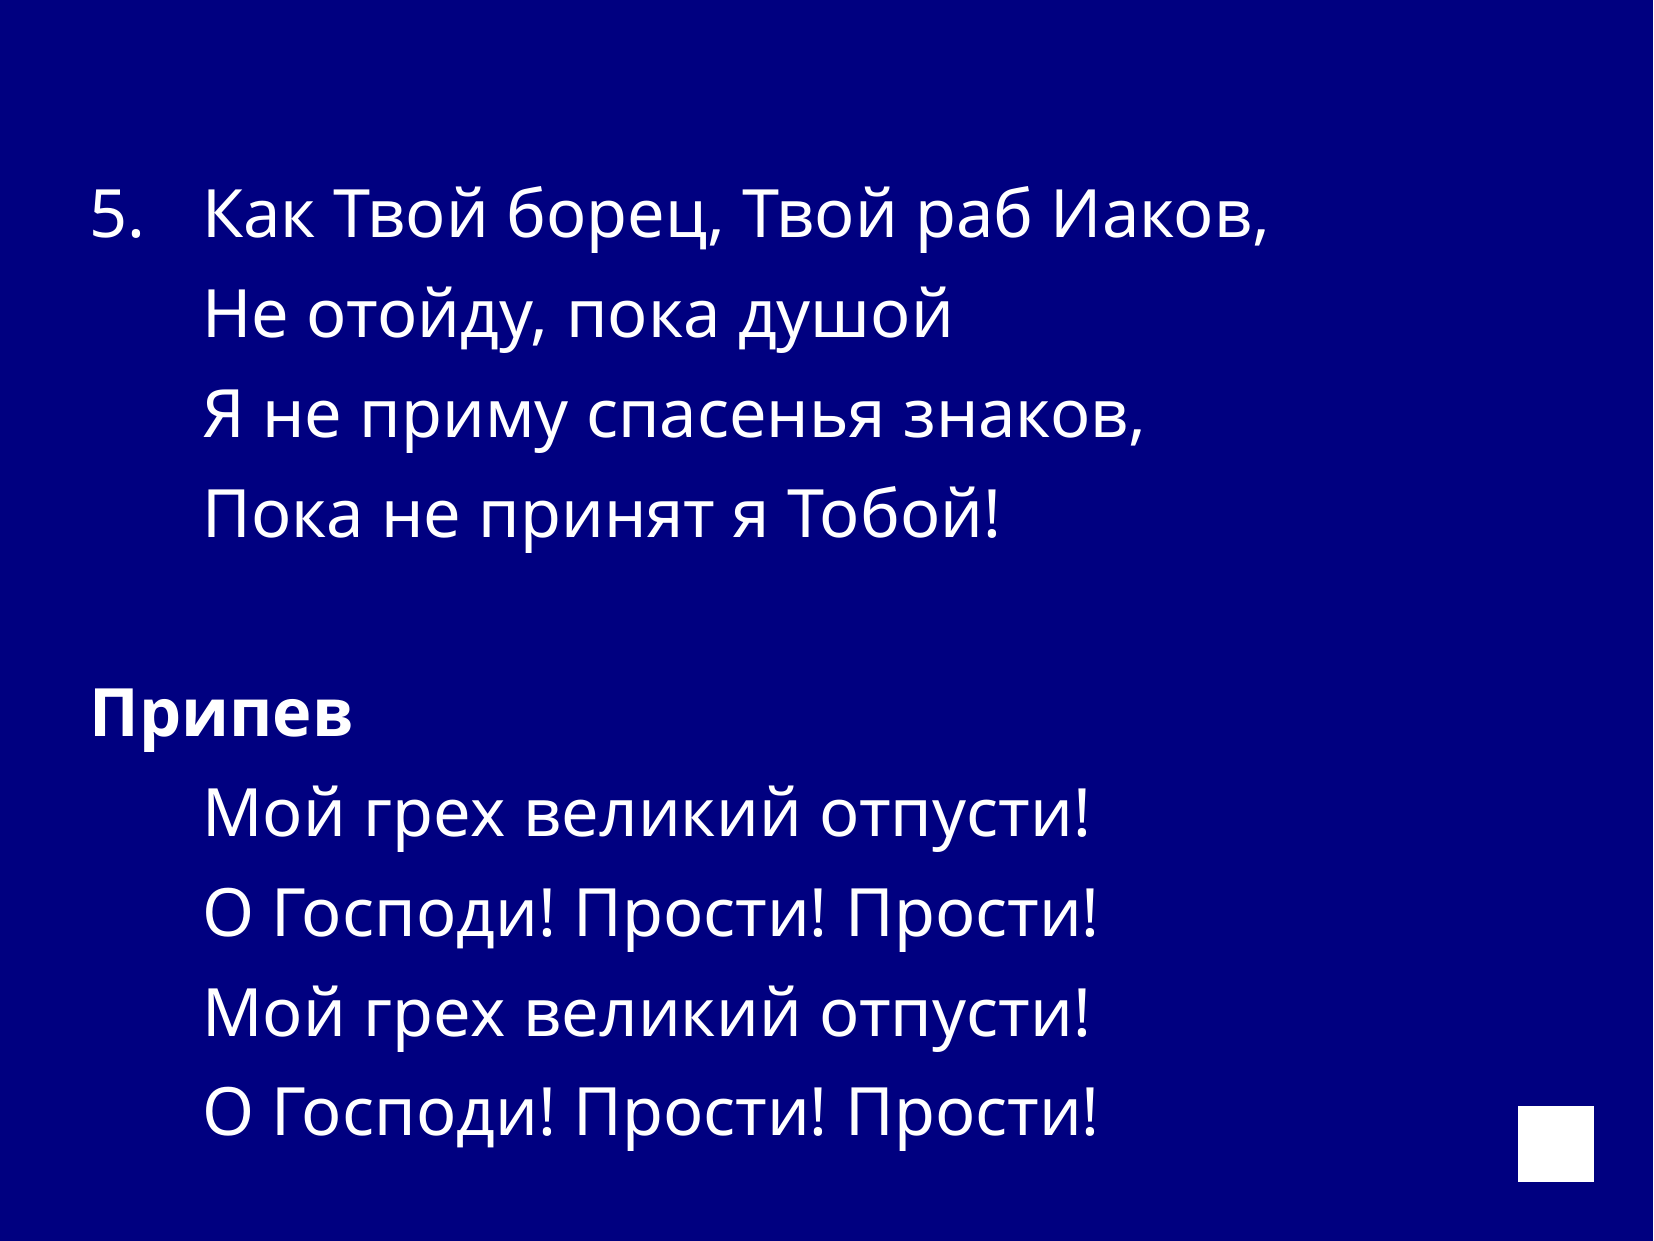

5.	Как Твой борец, Твой раб Иаков,
	Не отойду, пока душой
	Я не приму спасенья знаков,
	Пока не принят я Тобой!
Припев
	Мой грех великий отпусти!
	О Господи! Прости! Прости!
	Мой грех великий отпусти!
	О Господи! Прости! Прости!